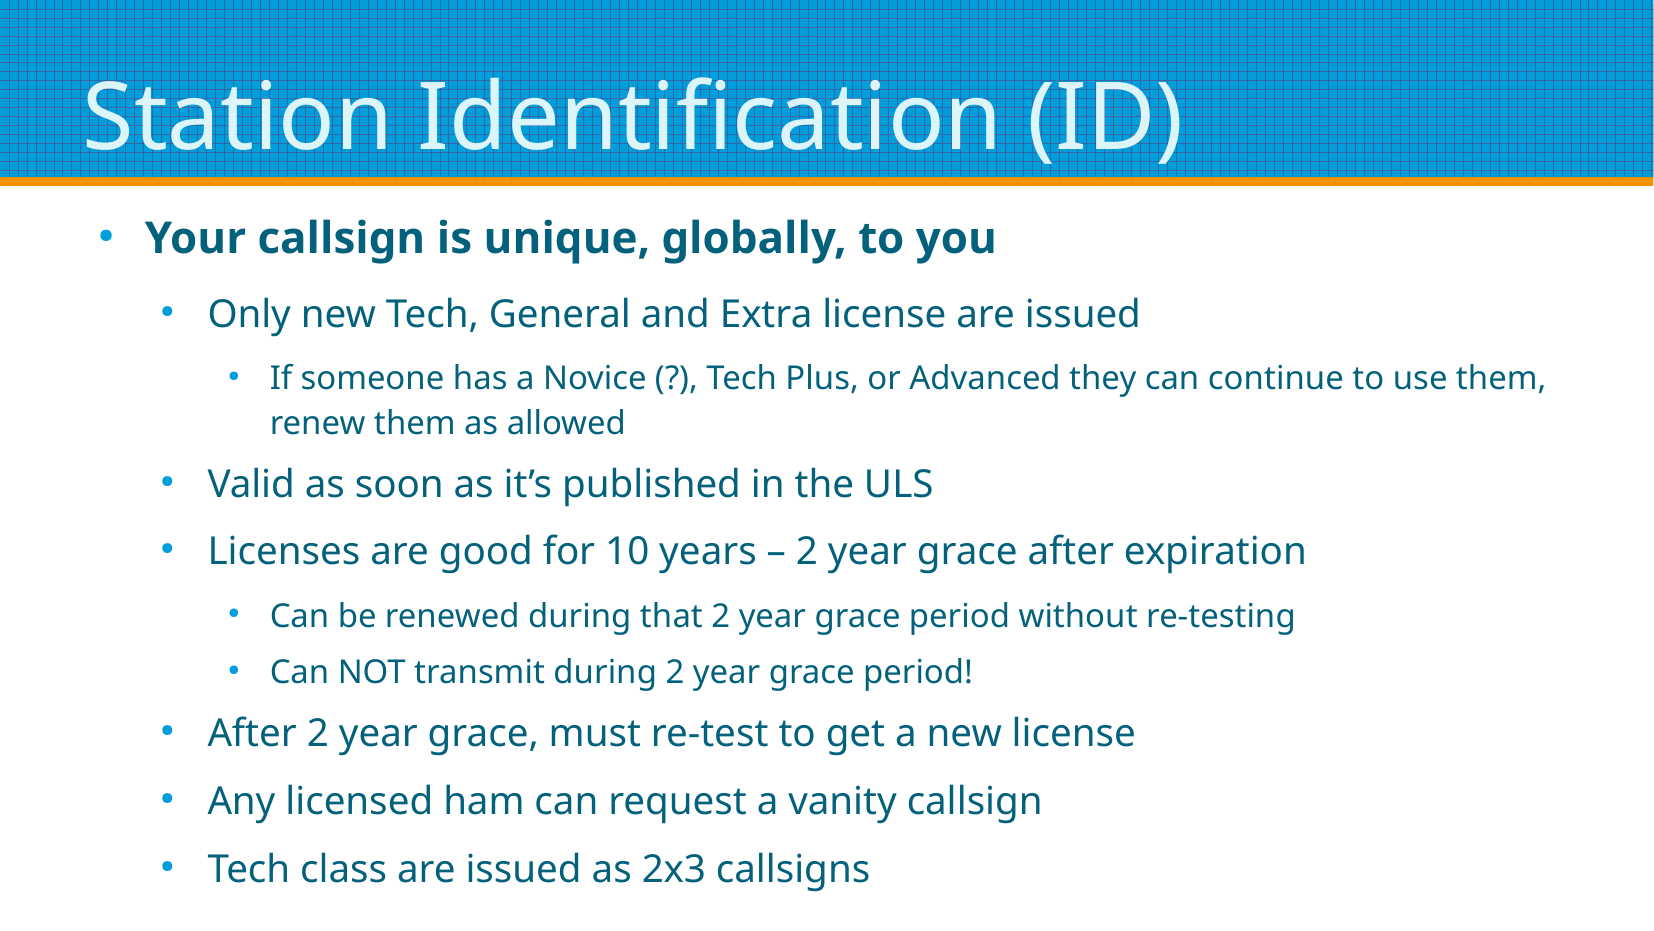

# Station Identification (ID)
Your callsign is unique, globally, to you
Only new Tech, General and Extra license are issued
If someone has a Novice (?), Tech Plus, or Advanced they can continue to use them, renew them as allowed
Valid as soon as it’s published in the ULS
Licenses are good for 10 years – 2 year grace after expiration
Can be renewed during that 2 year grace period without re-testing
Can NOT transmit during 2 year grace period!
After 2 year grace, must re-test to get a new license
Any licensed ham can request a vanity callsign
Tech class are issued as 2x3 callsigns